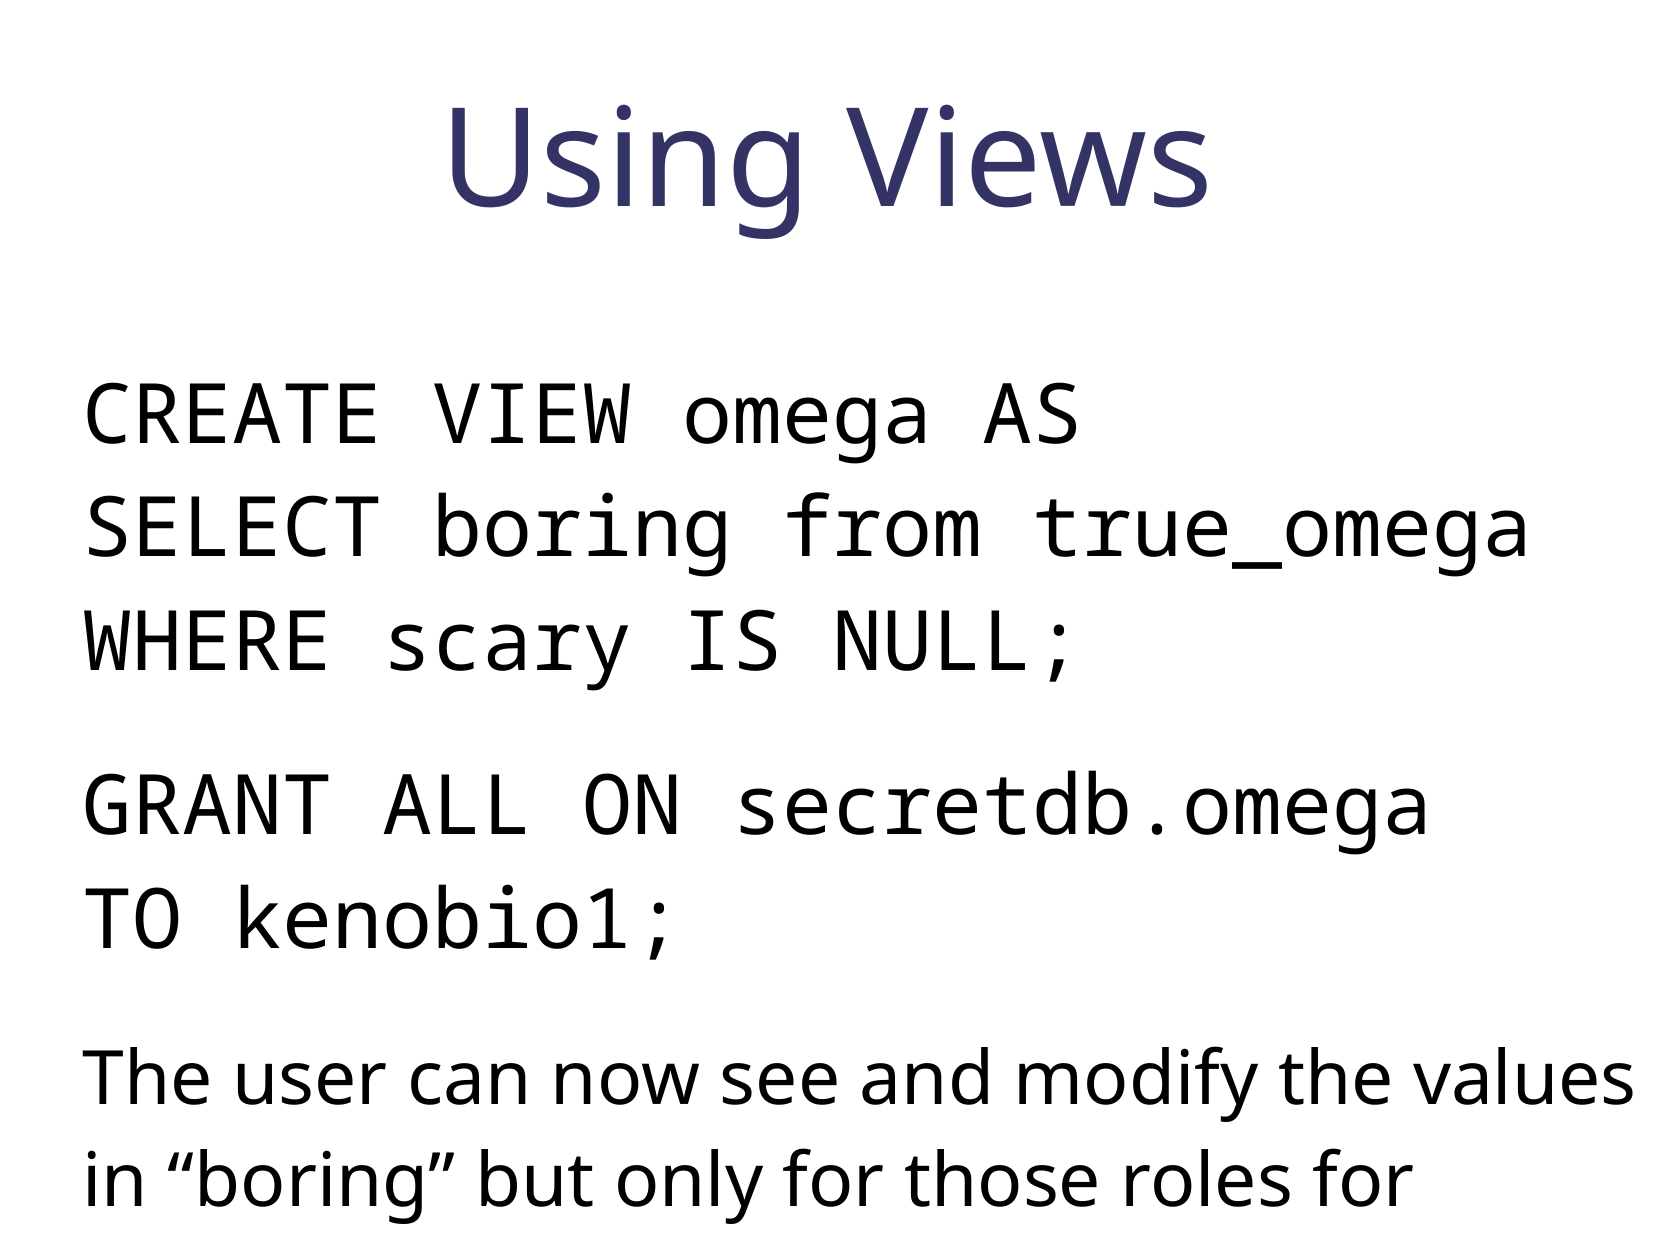

# Using Views
CREATE VIEW omega AS
SELECT boring from true_omega
WHERE scary IS NULL;
GRANT ALL ON secretdb.omega
TO kenobio1;
The user can now see and modify the values in “boring” but only for those roles for where “scary” is not set.